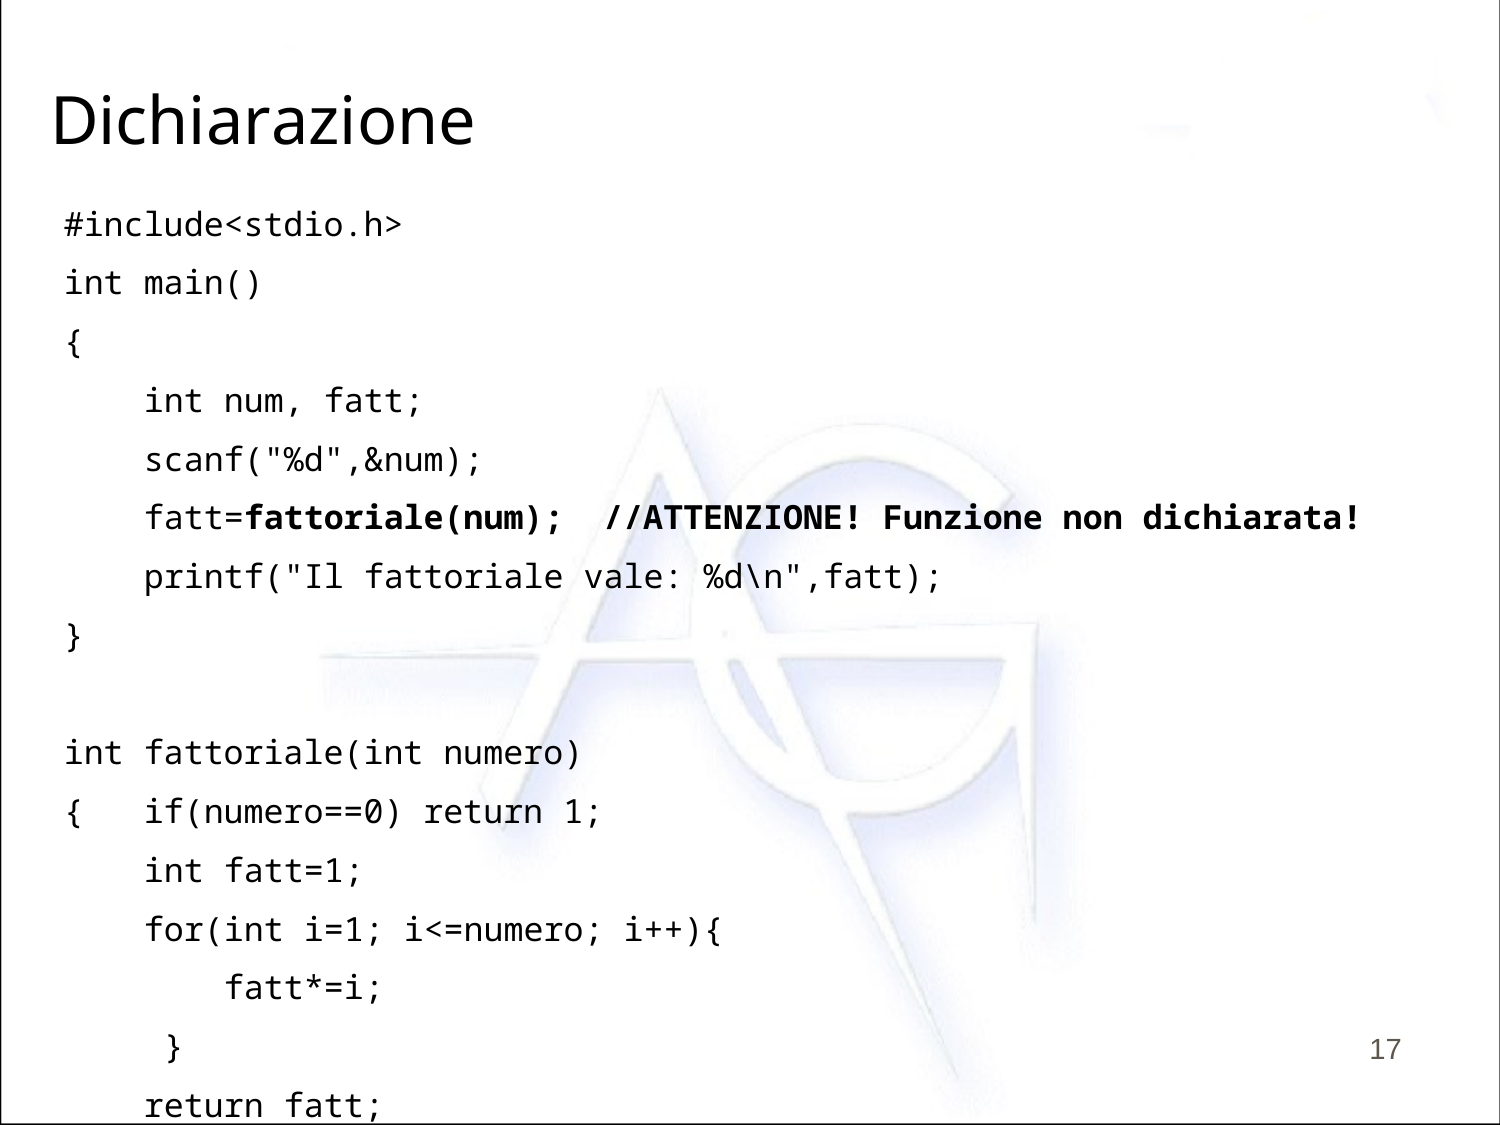

# Dichiarazione
#include<stdio.h>
int main()
{
 int num, fatt;
 scanf("%d",&num);
 fatt=fattoriale(num); //ATTENZIONE! Funzione non dichiarata!
 printf("Il fattoriale vale: %d\n",fatt);
}
int fattoriale(int numero)
{ if(numero==0) return 1;
 int fatt=1;
 for(int i=1; i<=numero; i++){
 fatt*=i;
 }
 return fatt;
}
17